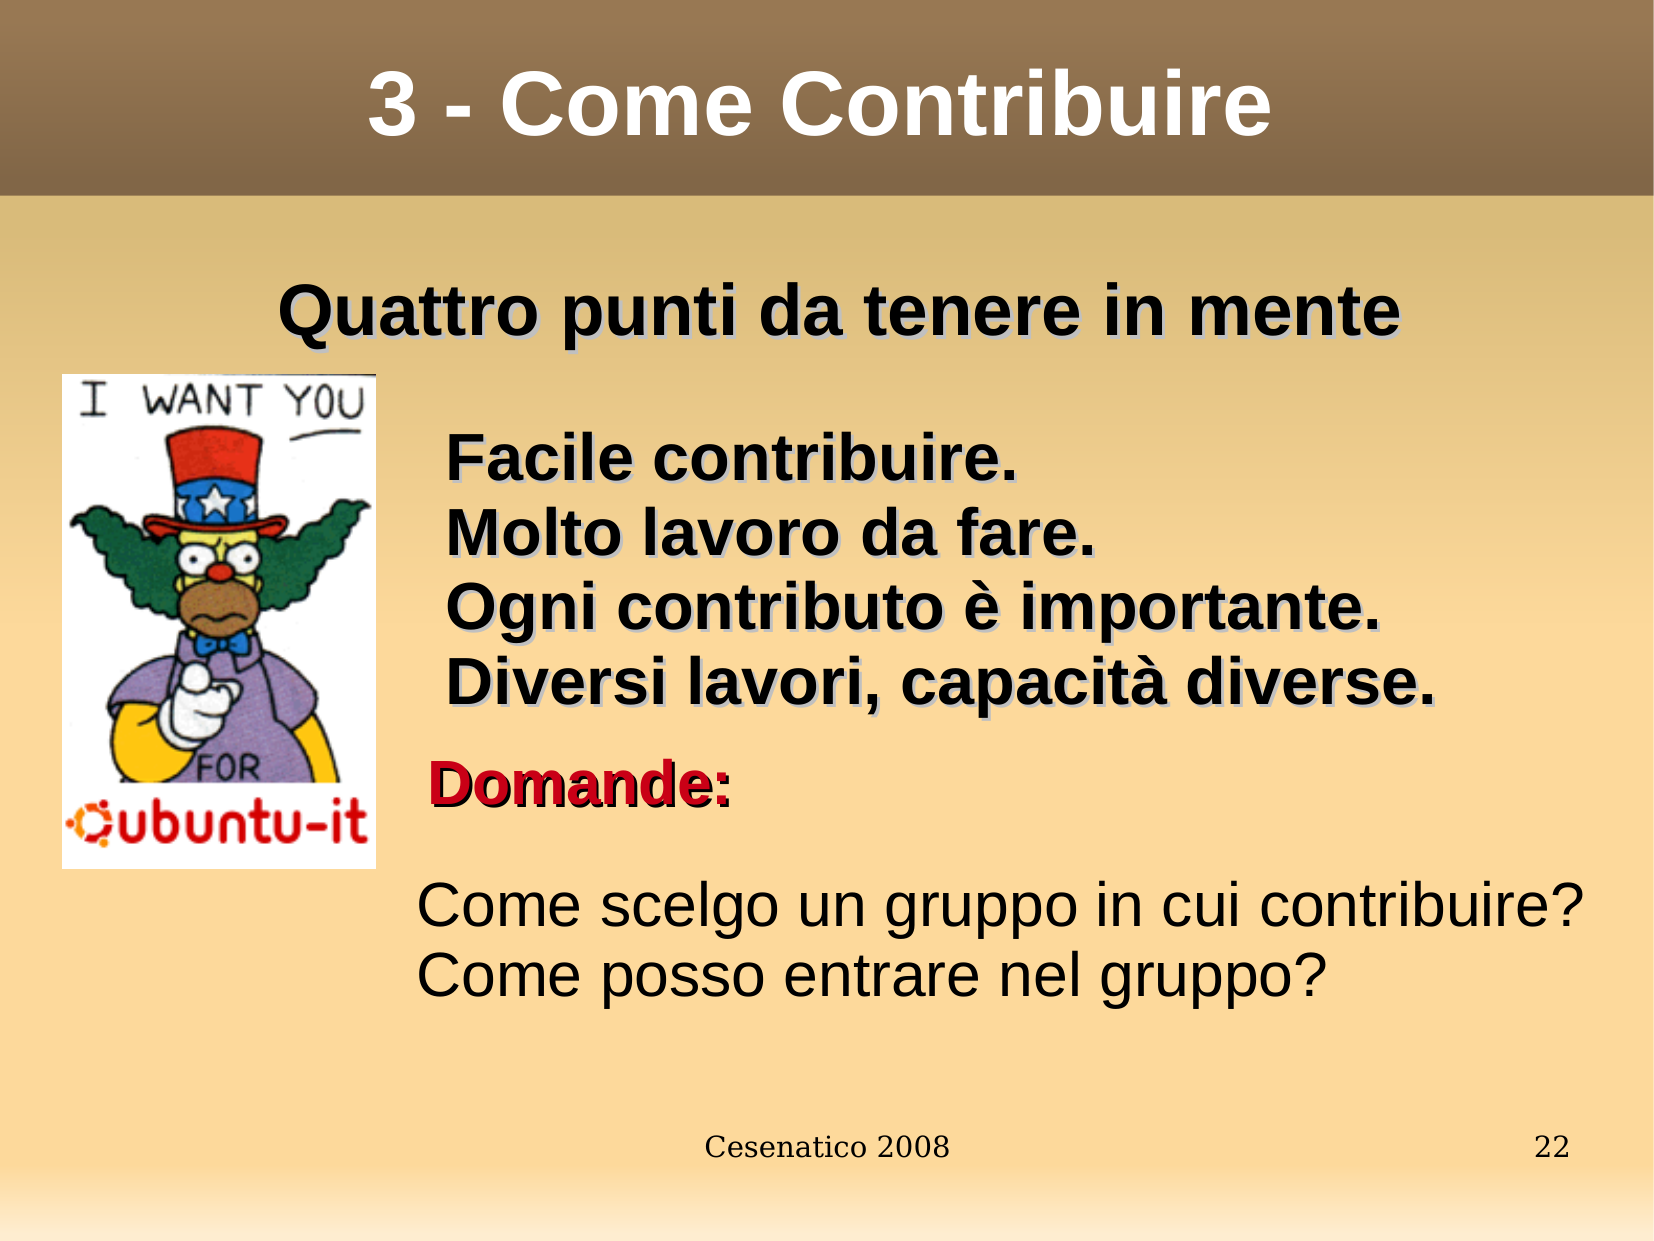

# 3 - Come Contribuire
Quattro punti da tenere in mente
 Facile contribuire.
 Molto lavoro da fare.
 Ogni contributo è importante.
 Diversi lavori, capacità diverse.
Domande:
 Come scelgo un gruppo in cui contribuire?
 Come posso entrare nel gruppo?
Cesenatico 2008
22